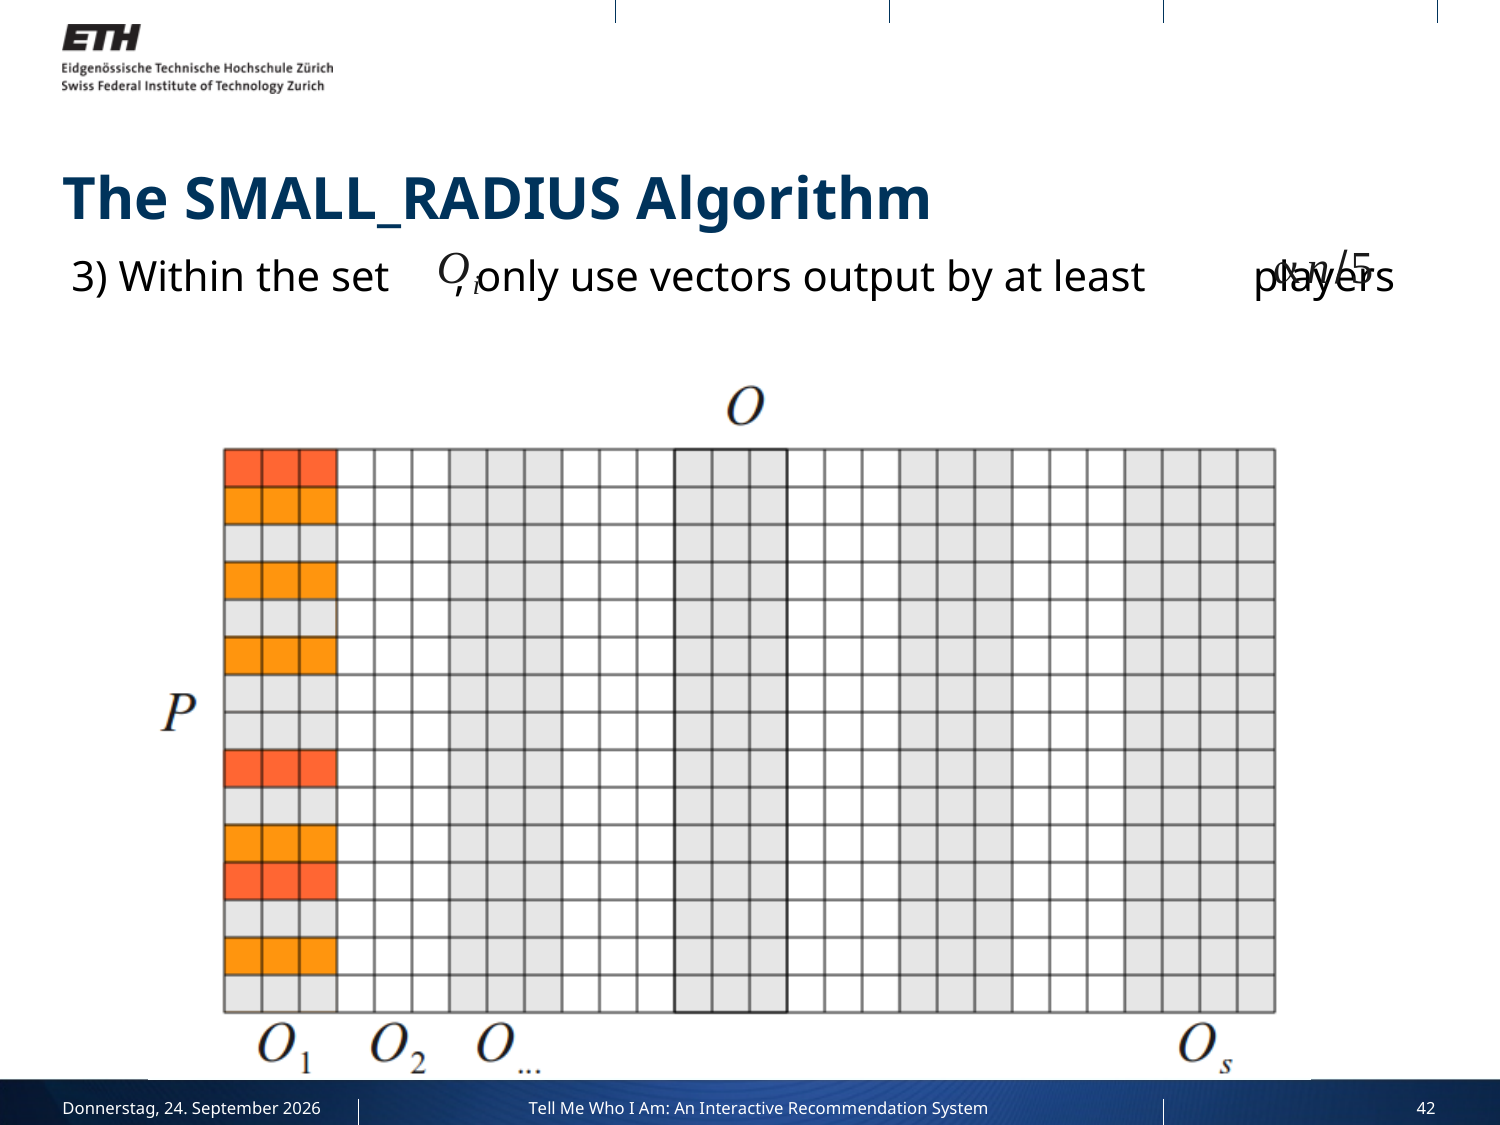

# The SMALL_RADIUS Algorithm
3) Within the set , only use vectors output by at least players
42